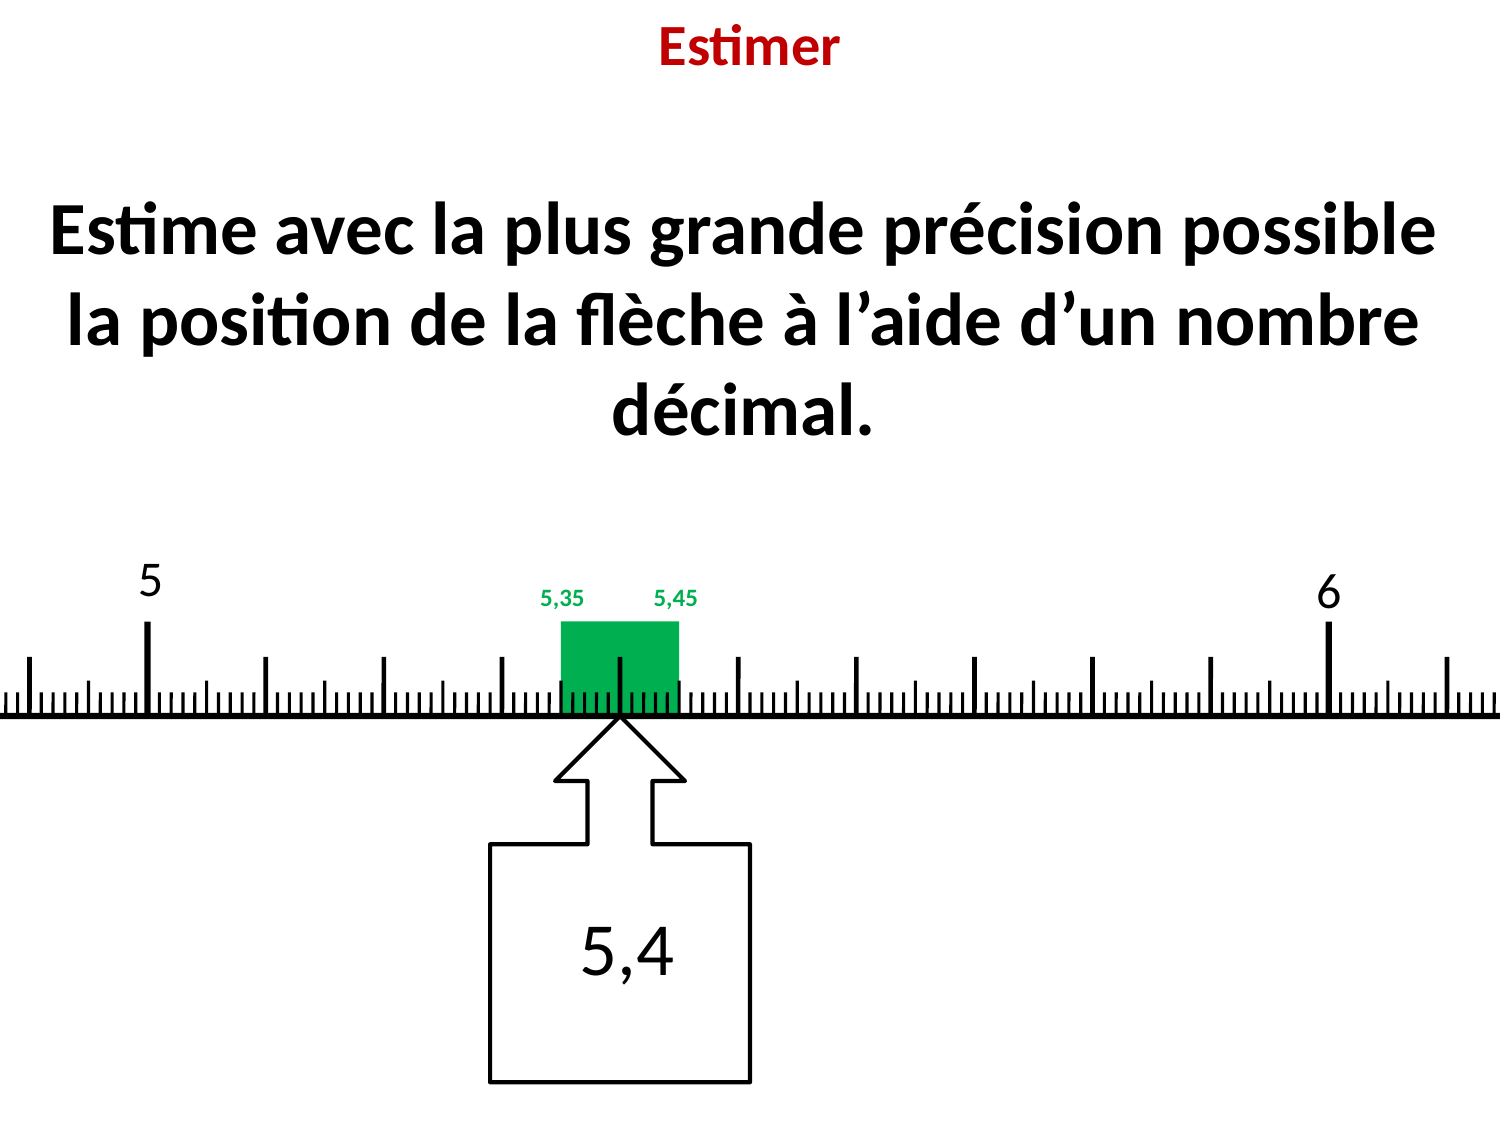

Estimer
Estime avec la plus grande précision possible la position de la flèche à l’aide d’un nombre décimal.
5
6
5,35 5,45
5,4